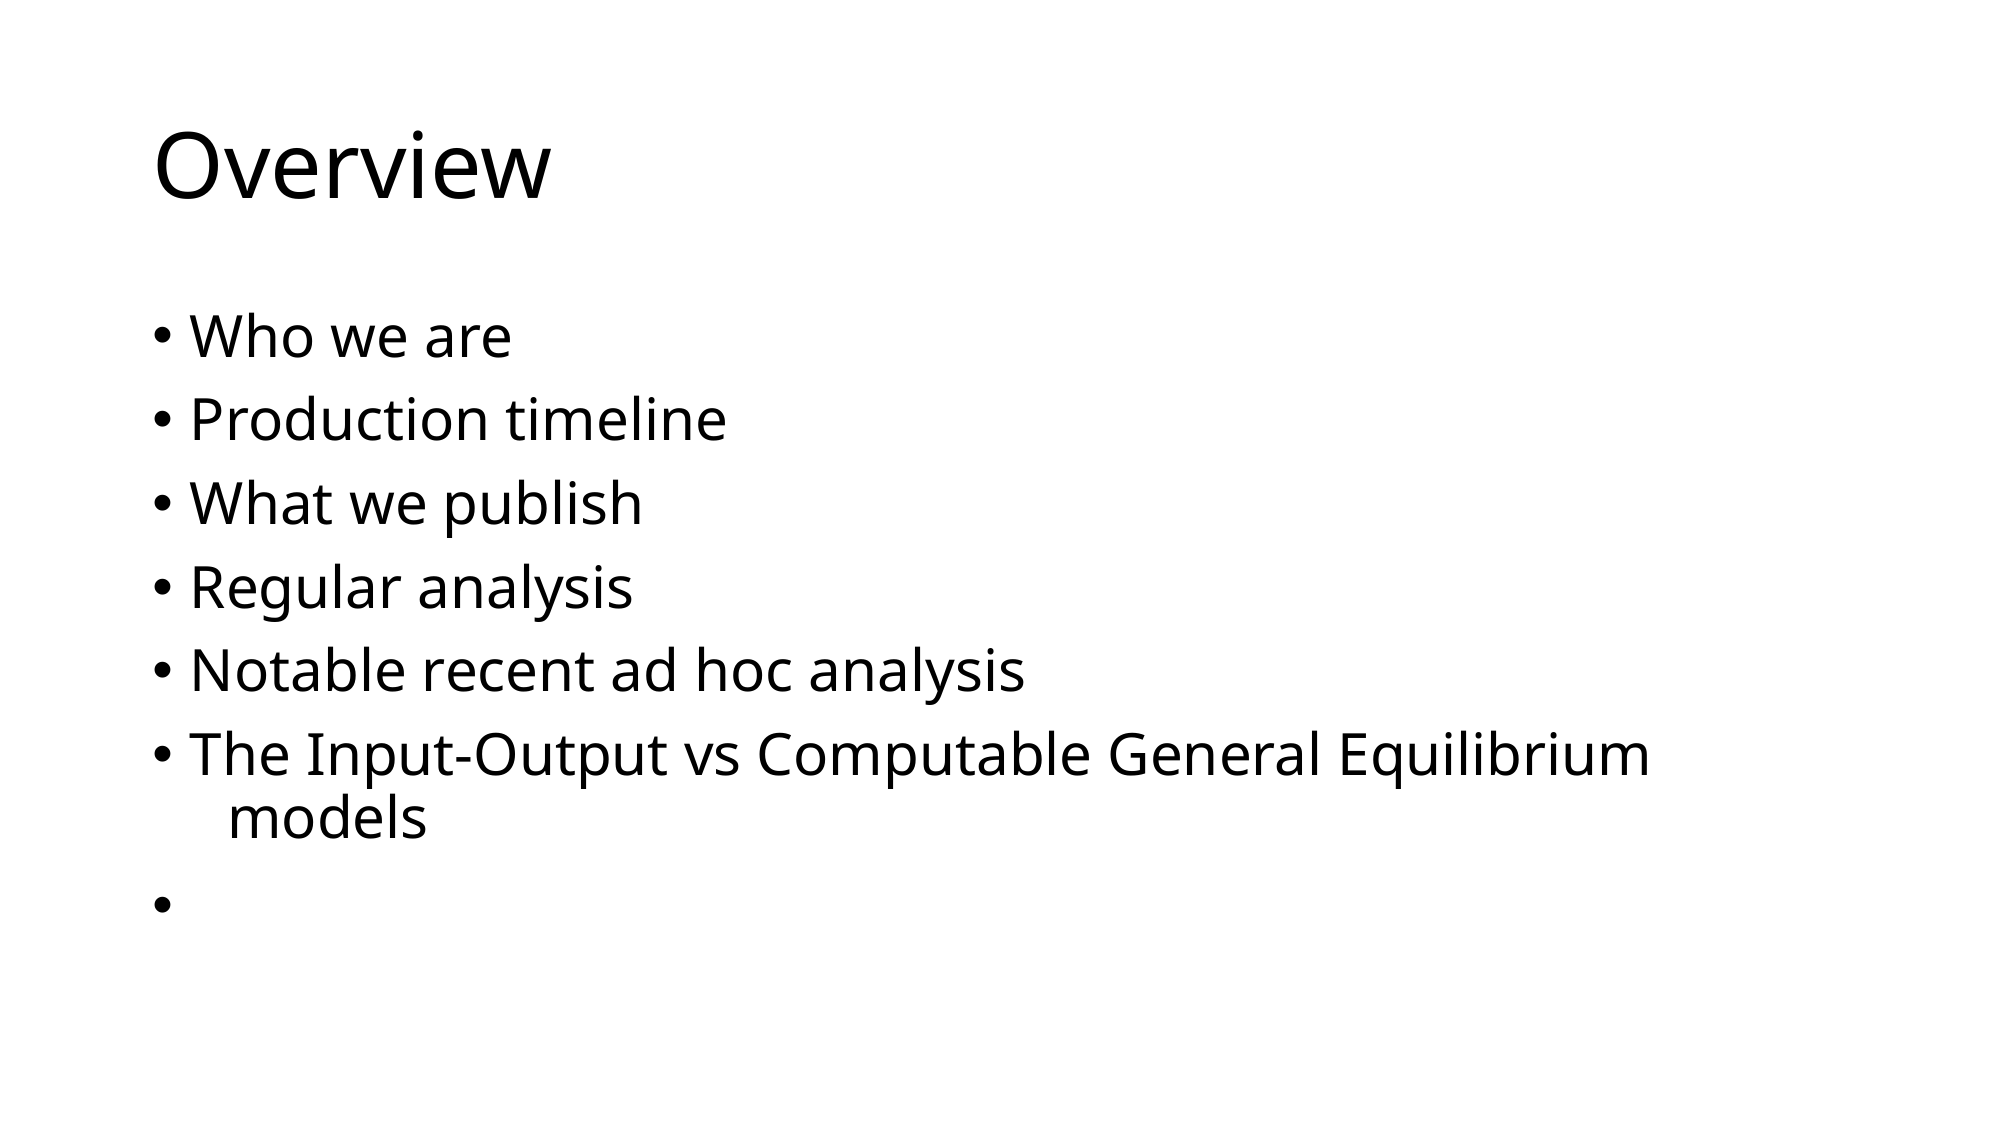

# Overview
Who we are
Production timeline
What we publish
Regular analysis
Notable recent ad hoc analysis
The Input-Output vs Computable General Equilibrium models